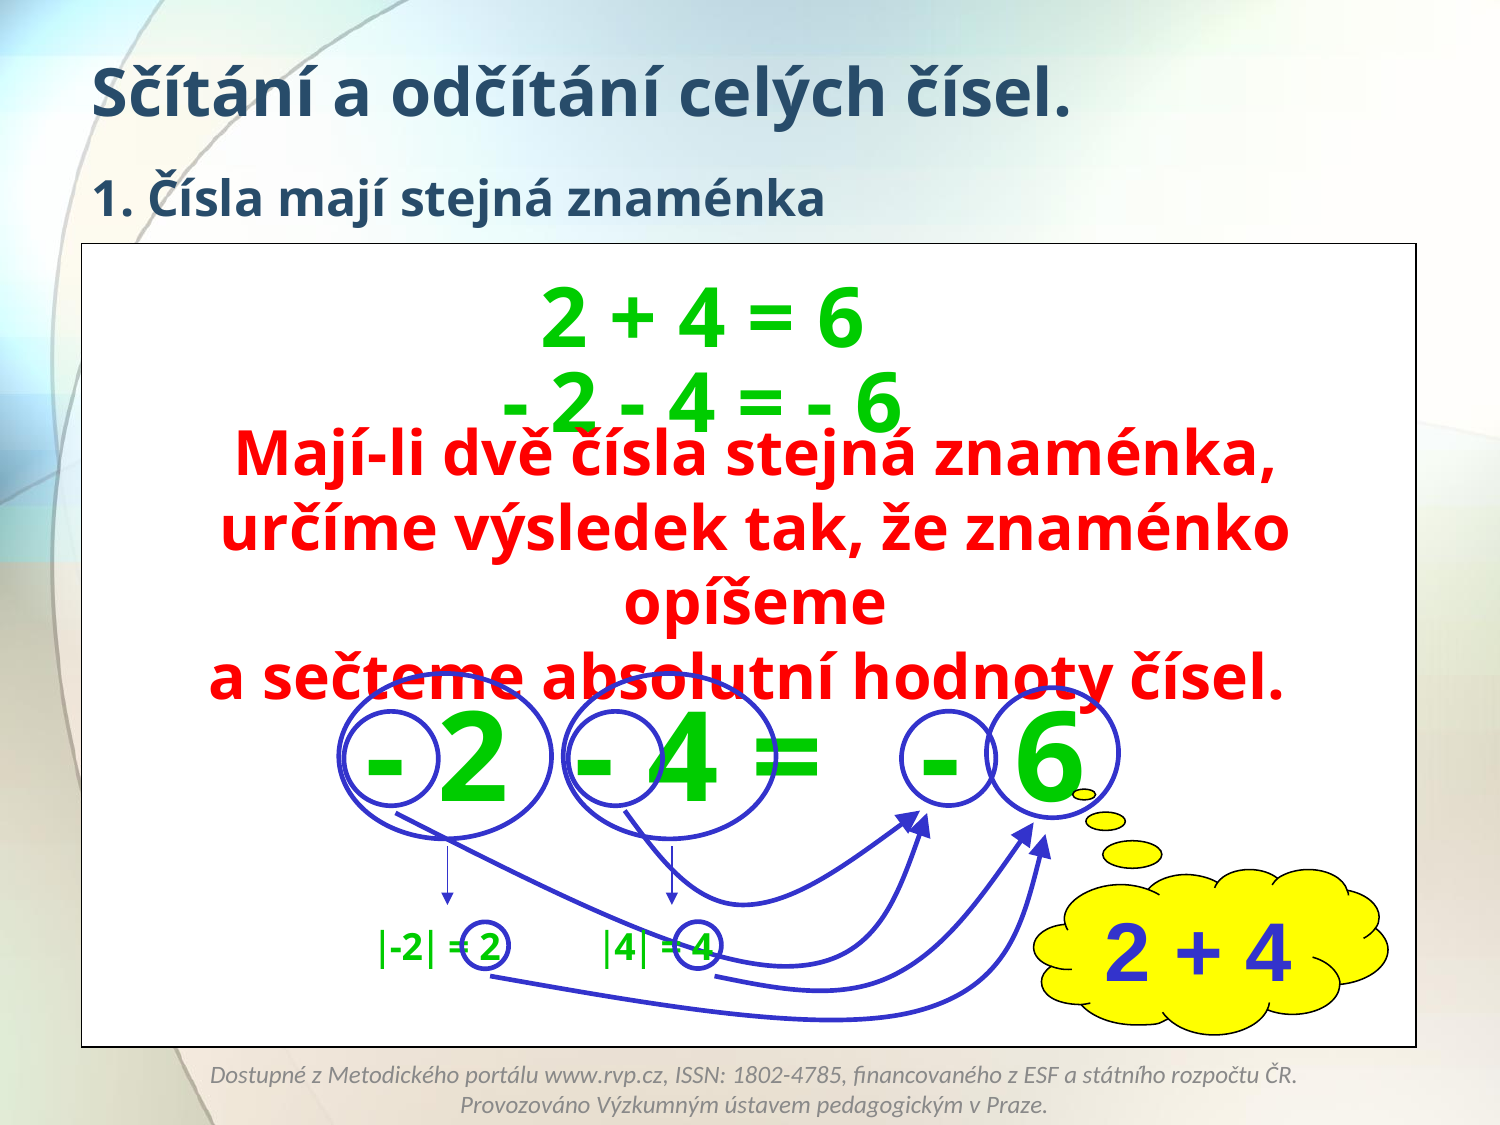

Sčítání a odčítání celých čísel.
1. Čísla mají stejná znaménka
2 + 4 = 6
- 2 - 4 = - 6
Mají-li dvě čísla stejná znaménka, určíme výsledek tak, že znaménko opíšeme
a sečteme absolutní hodnoty čísel.
- 2 - 4 =
-
6
2 + 4
-2 = 2
4 = 4